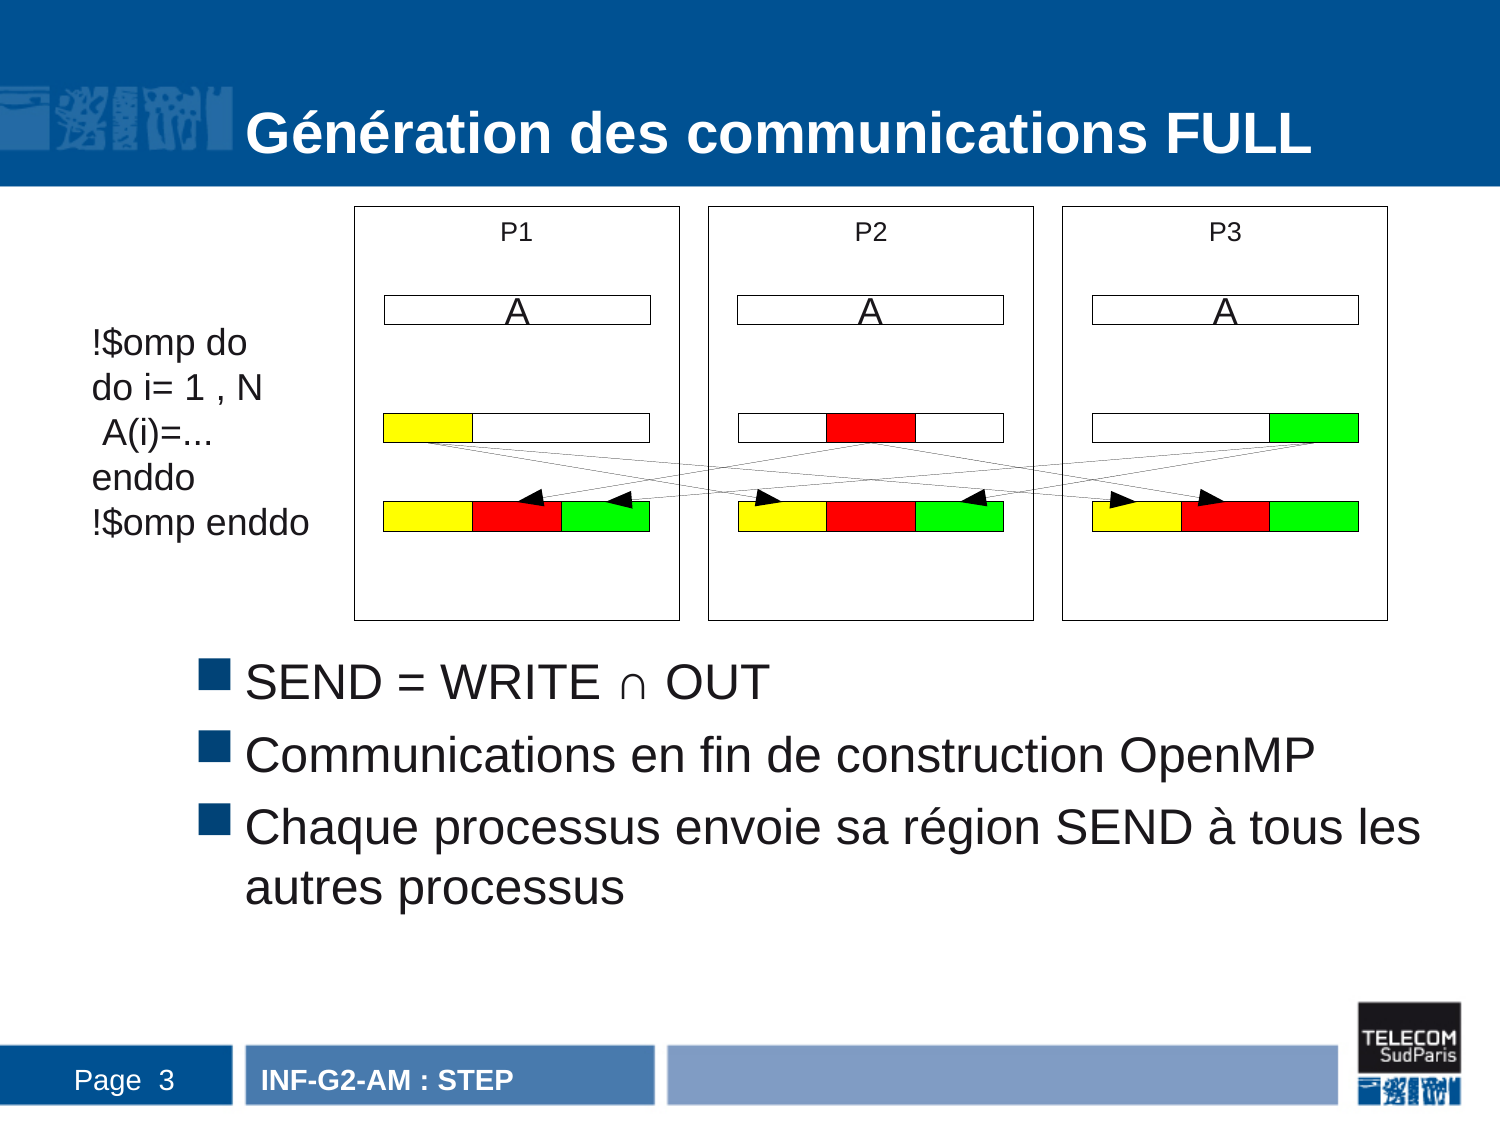

# Génération des communications FULL
P1
P2
P3
!$omp do
do i= 1 , N
 A(i)=...
enddo
!$omp enddo
A
A
A
SEND = WRITE ∩ OUT
Communications en fin de construction OpenMP
Chaque processus envoie sa région SEND à tous les autres processus
3